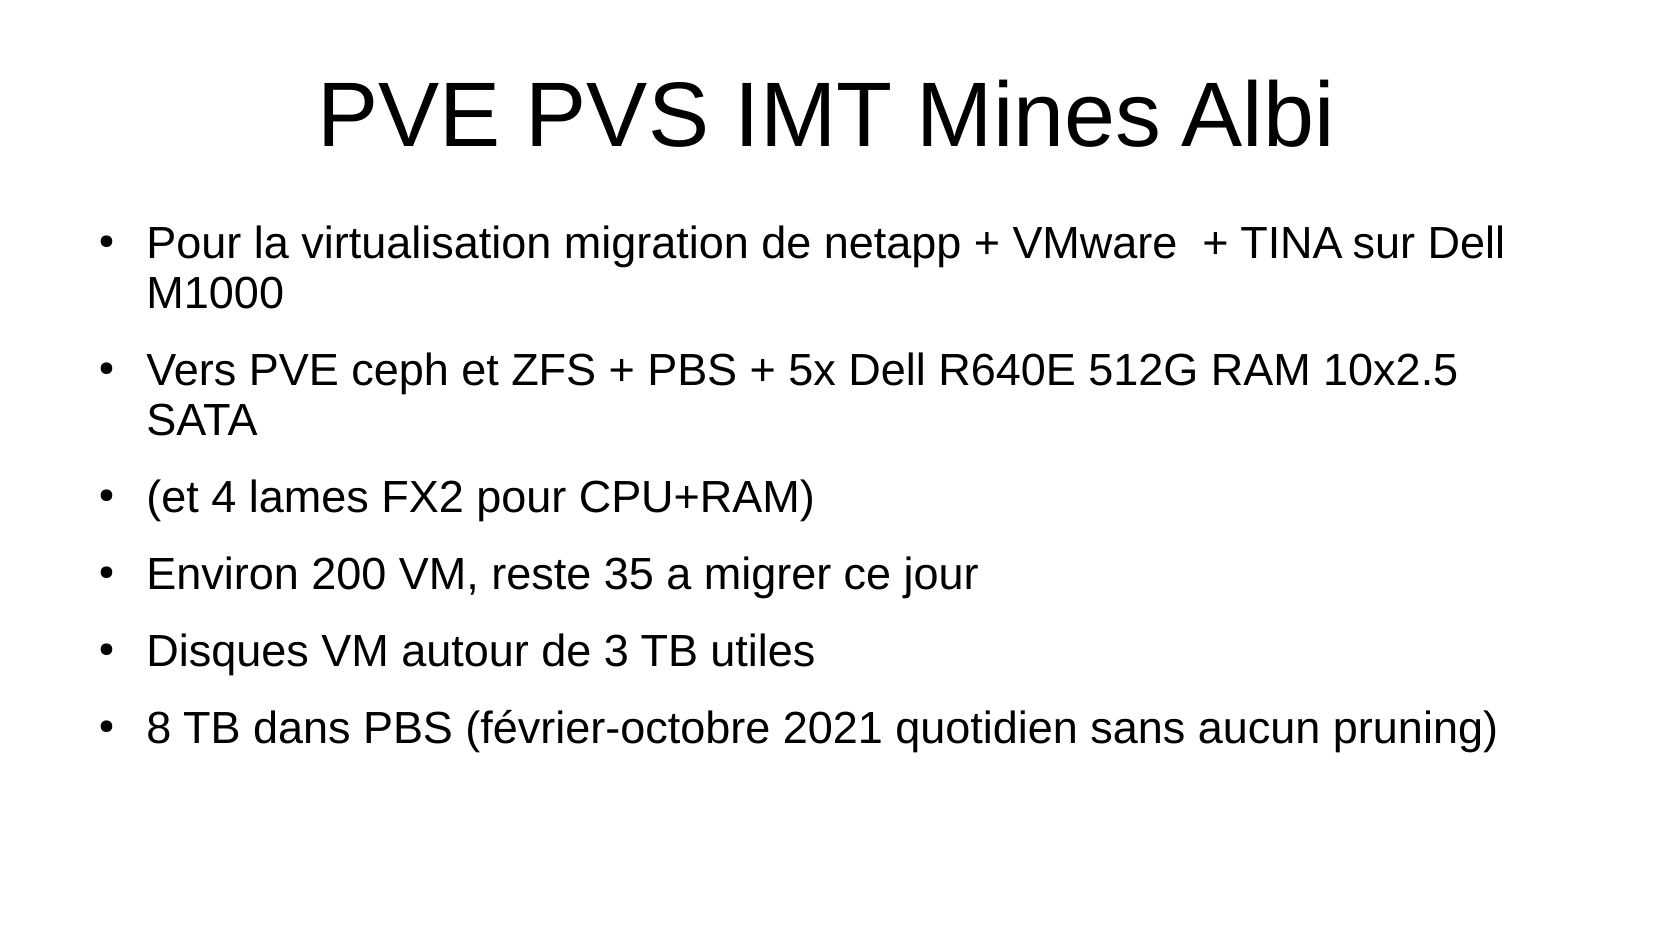

# PVE PVS IMT Mines Albi
Pour la virtualisation migration de netapp + VMware + TINA sur Dell M1000
Vers PVE ceph et ZFS + PBS + 5x Dell R640E 512G RAM 10x2.5 SATA
(et 4 lames FX2 pour CPU+RAM)
Environ 200 VM, reste 35 a migrer ce jour
Disques VM autour de 3 TB utiles
8 TB dans PBS (février-octobre 2021 quotidien sans aucun pruning)